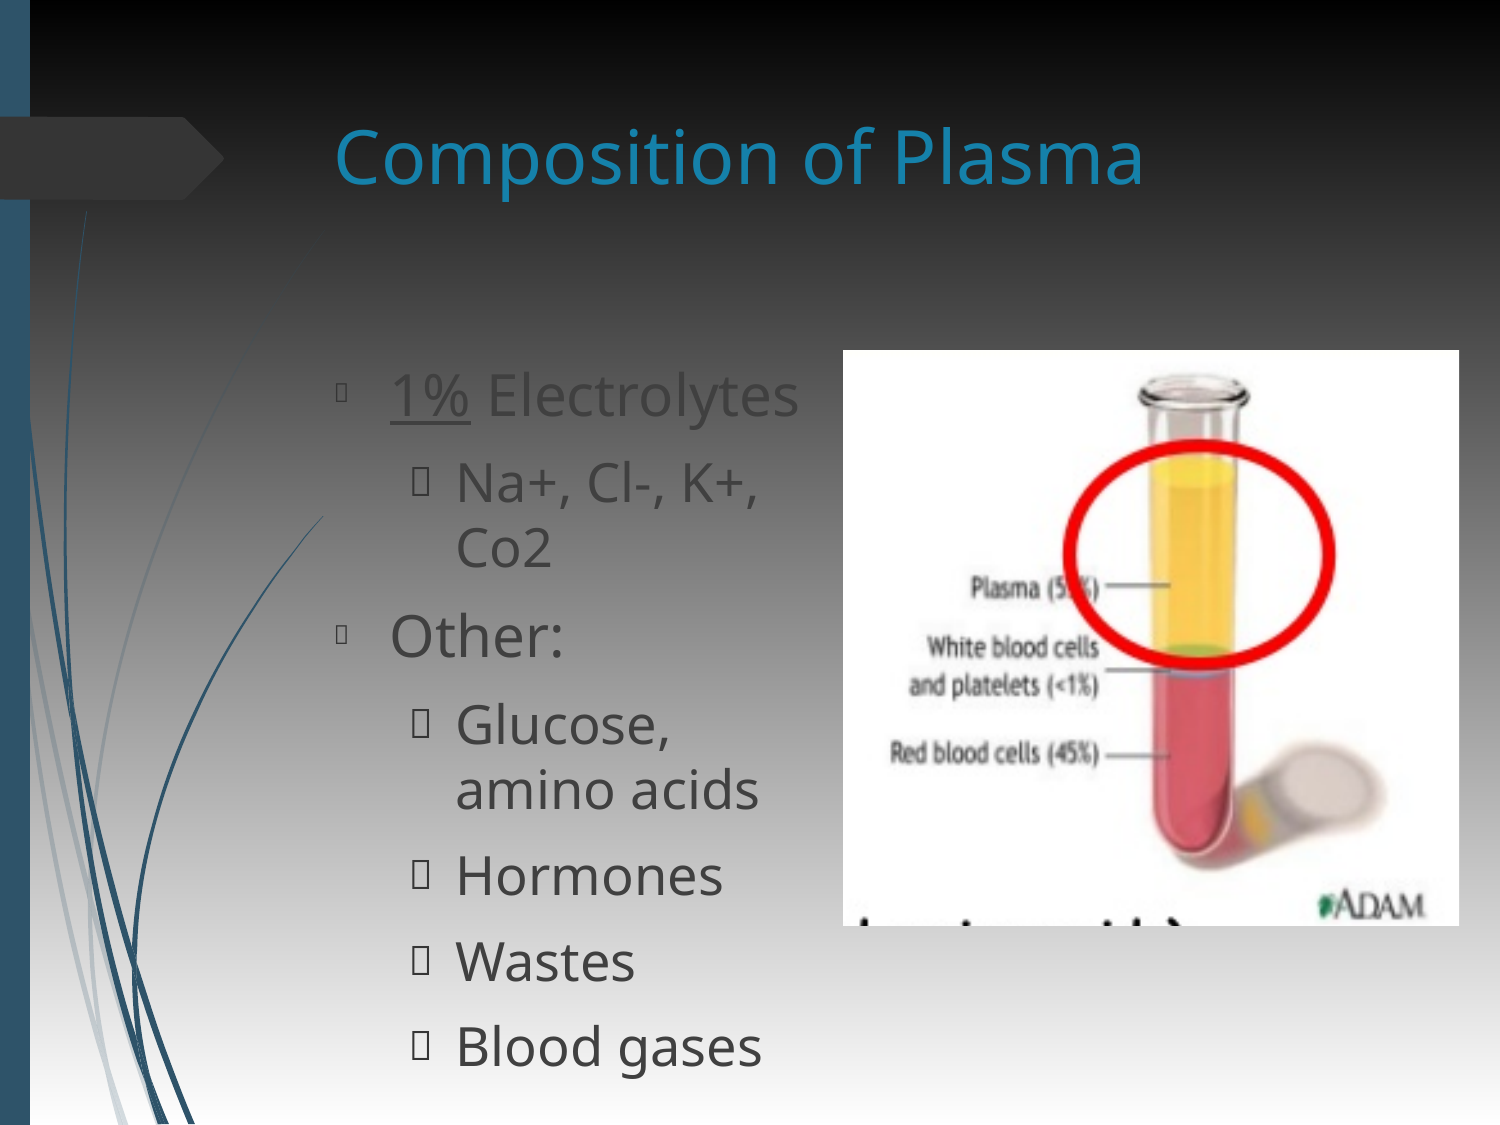

# Composition of Plasma
1% Electrolytes
Na+, Cl-, K+, Co2
Other:
Glucose, amino acids
Hormones
Wastes
Blood gases